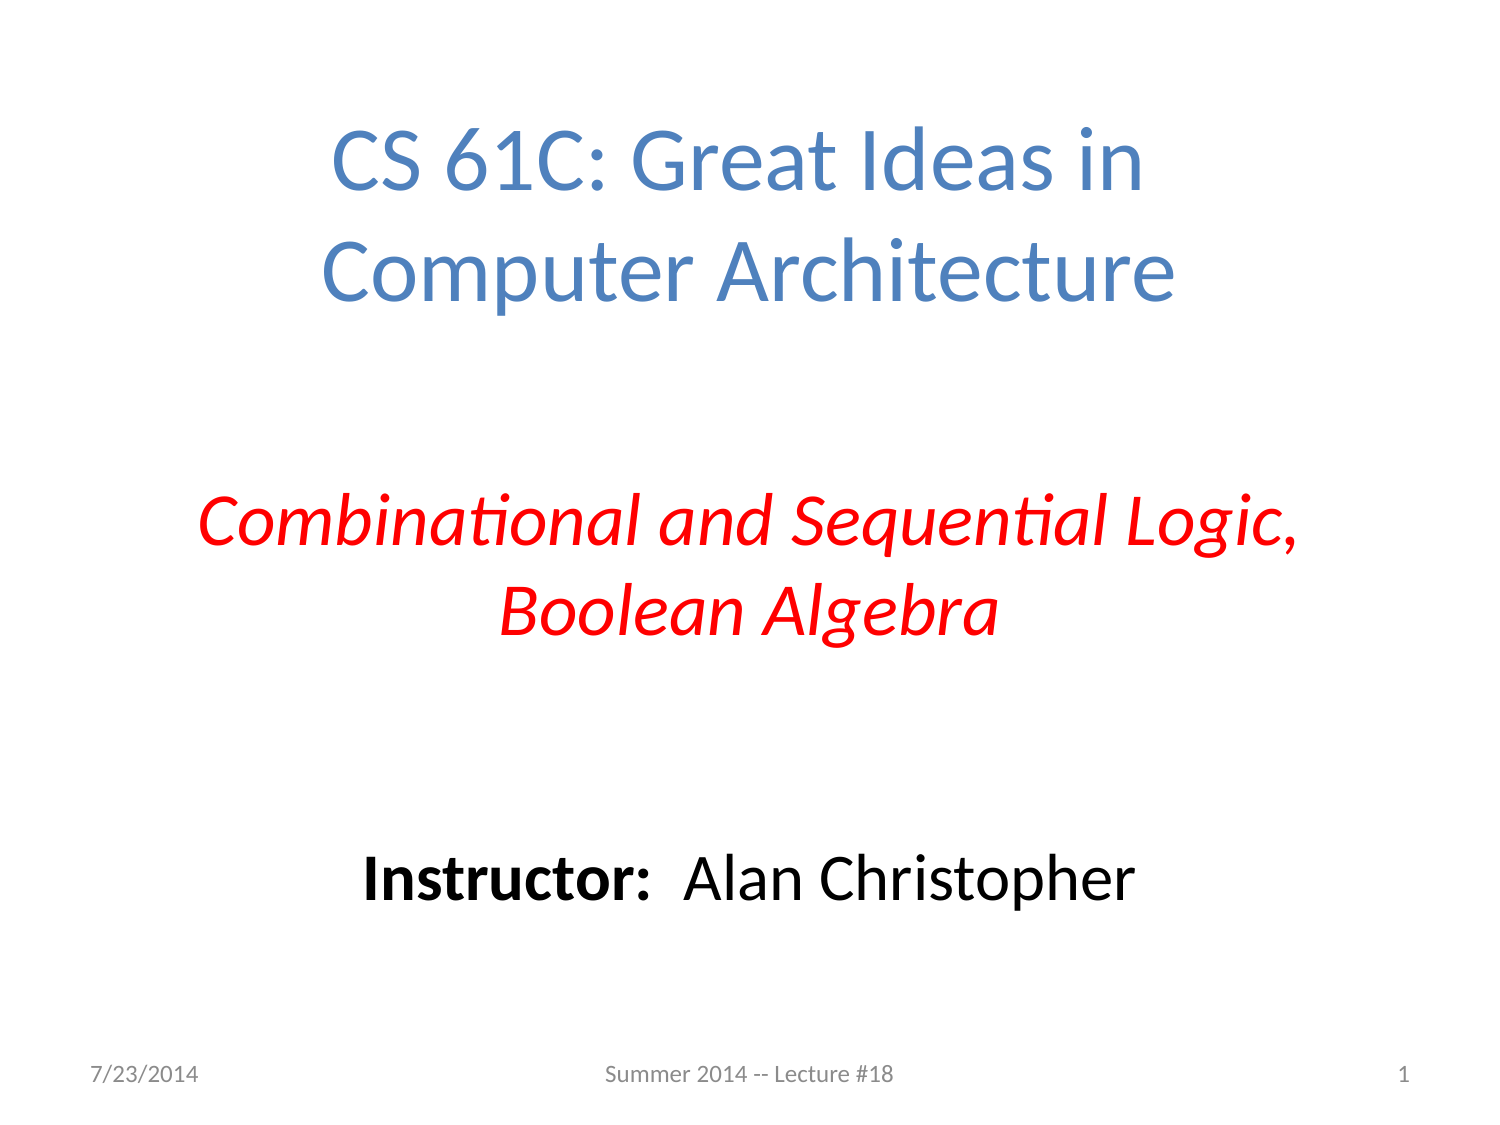

CS 61C: Great Ideas in
Computer Architecture
Combinational and Sequential Logic,
Boolean Algebra
# Instructor: Alan Christopher
7/23/2014
Summer 2014 -- Lecture #18